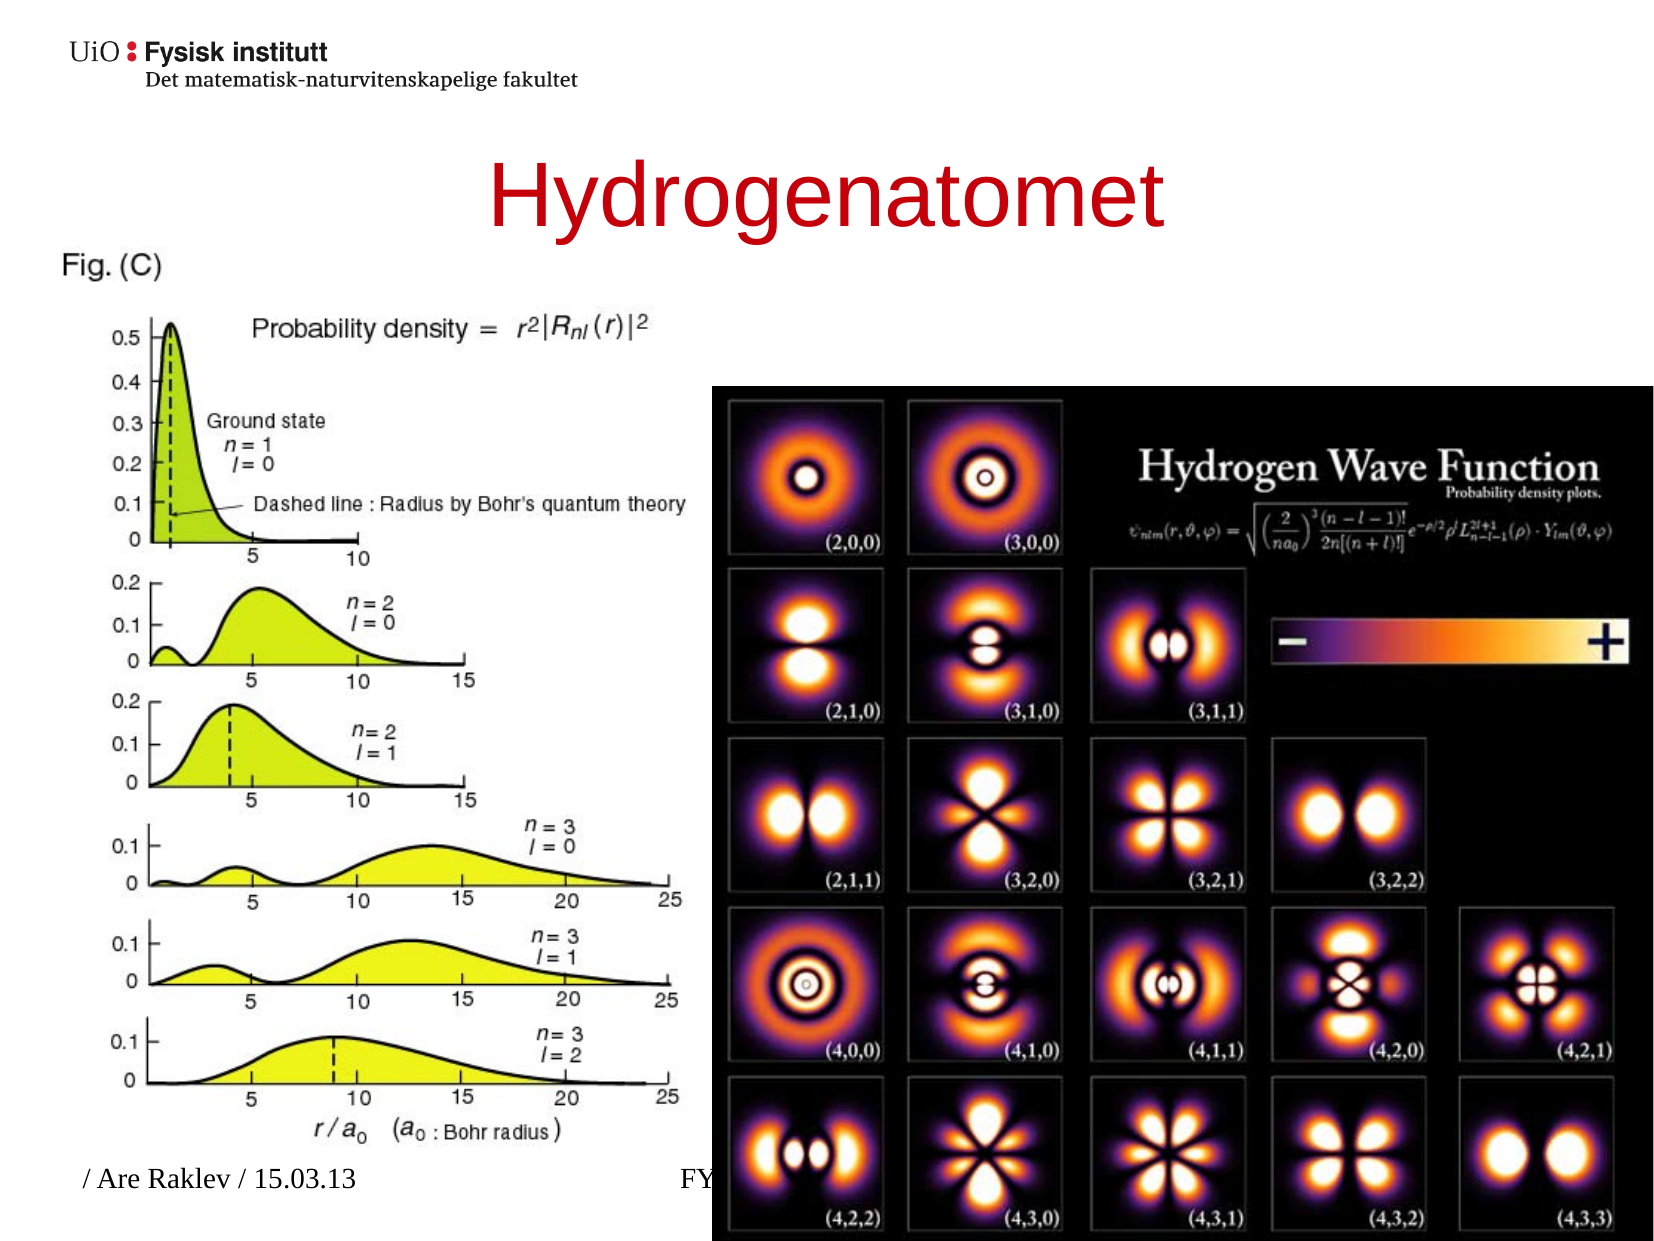

# Hydrogenatomet
/ Are Raklev / 15.03.13
FYS2140 - Kvantefysikk
5